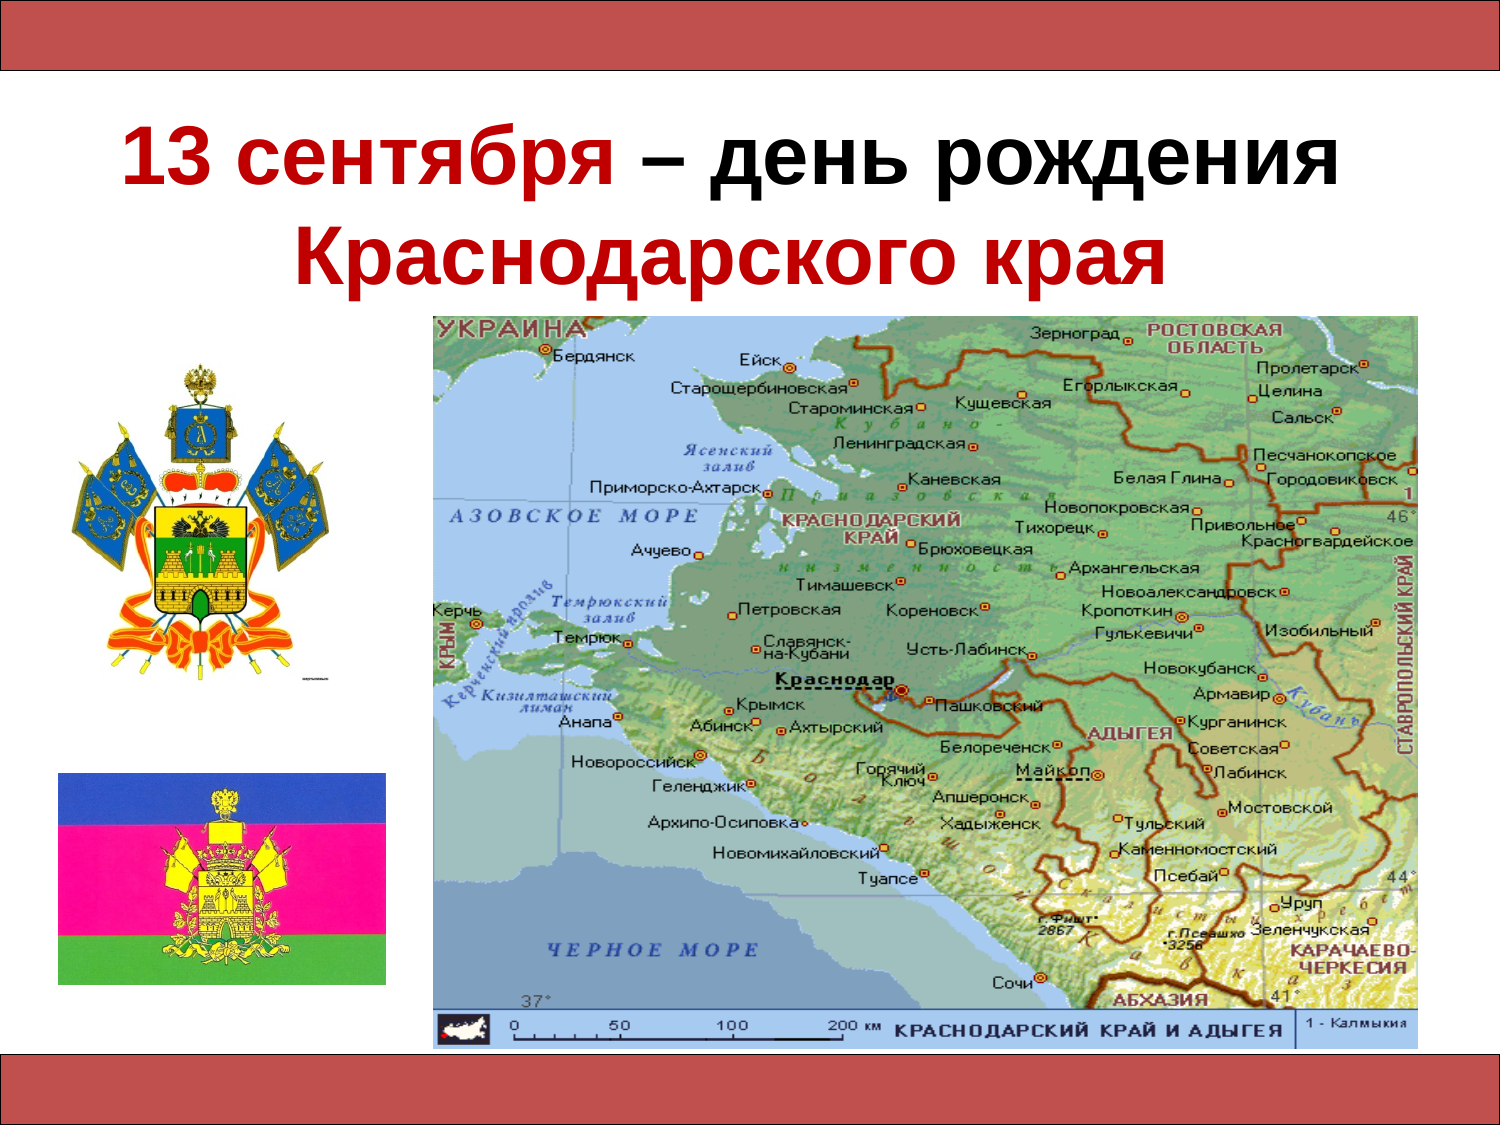

13 сентября – день рождения Краснодарского края